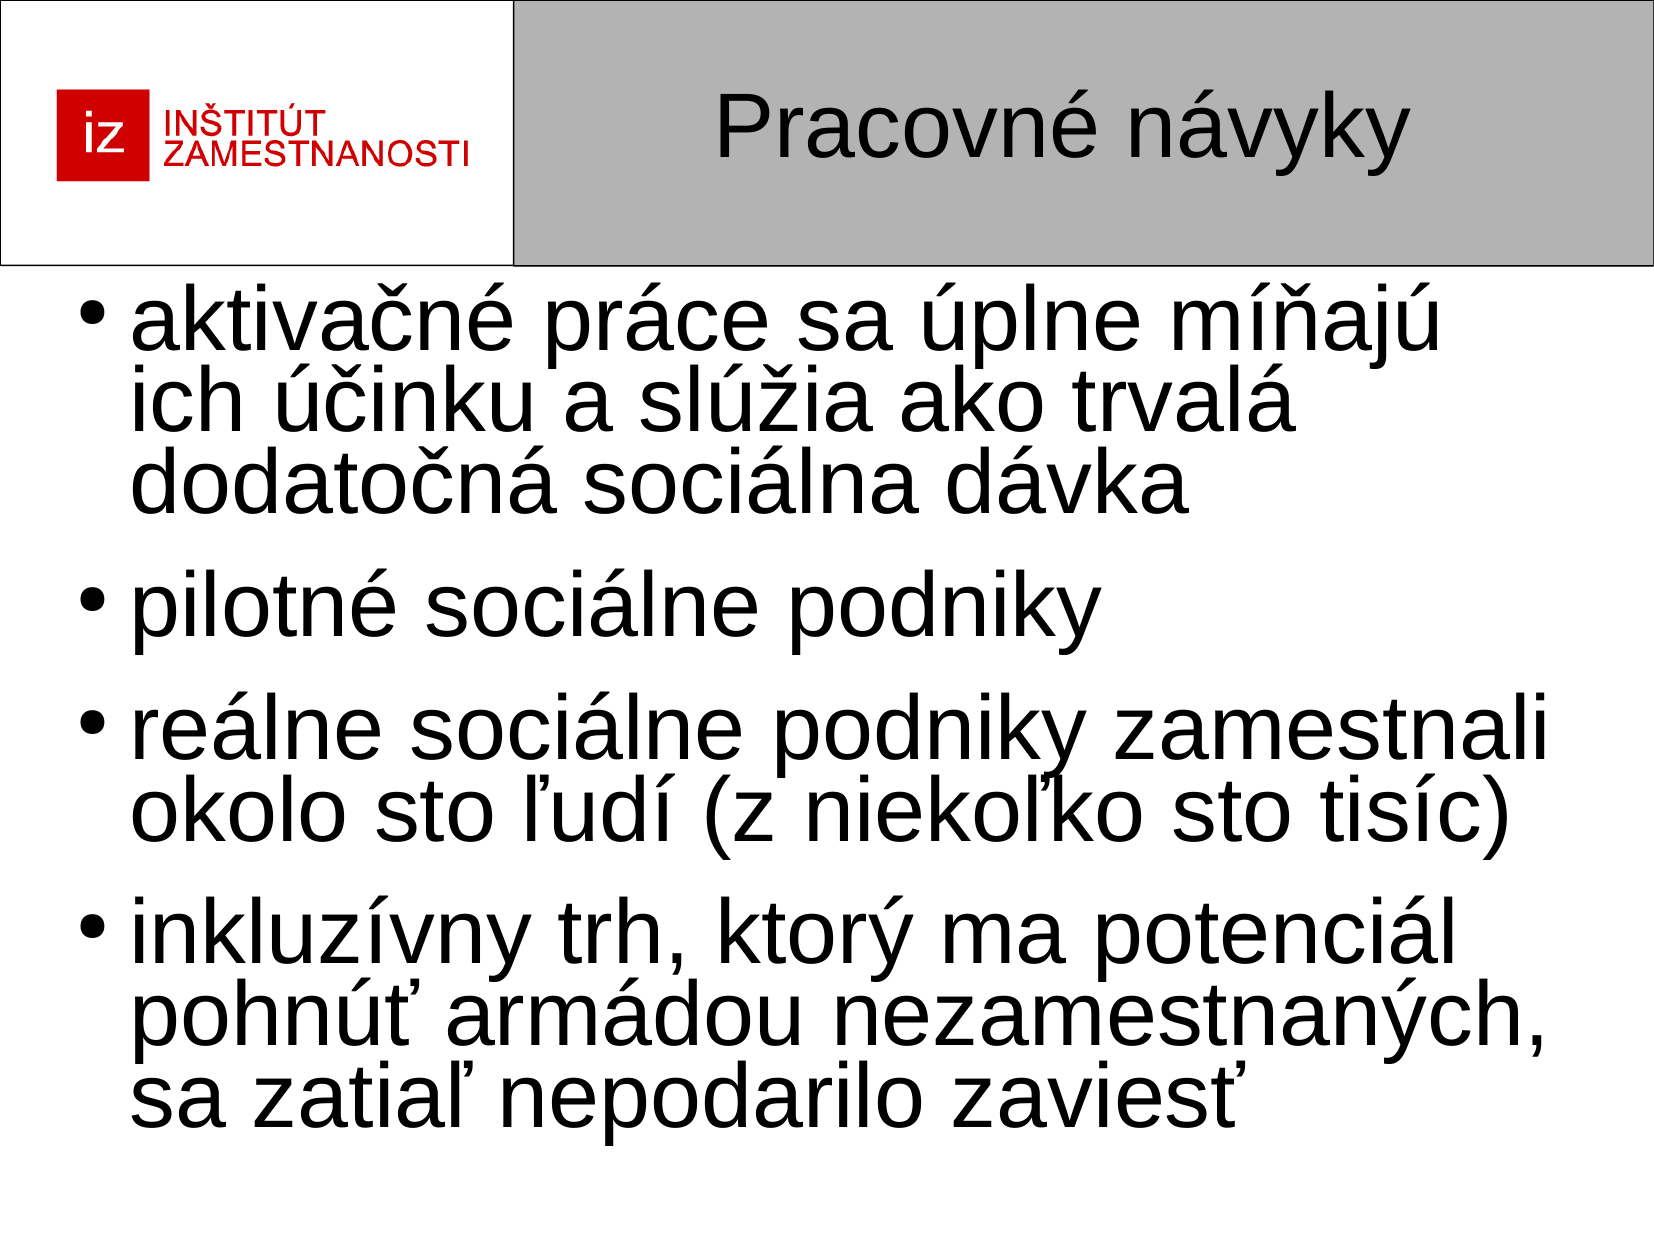

# Pracovné návyky
aktivačné práce sa úplne míňajú ich účinku a slúžia ako trvalá dodatočná sociálna dávka
pilotné sociálne podniky
reálne sociálne podniky zamestnali okolo sto ľudí (z niekoľko sto tisíc)
inkluzívny trh, ktorý ma potenciál pohnúť armádou nezamestnaných, sa zatiaľ nepodarilo zaviesť